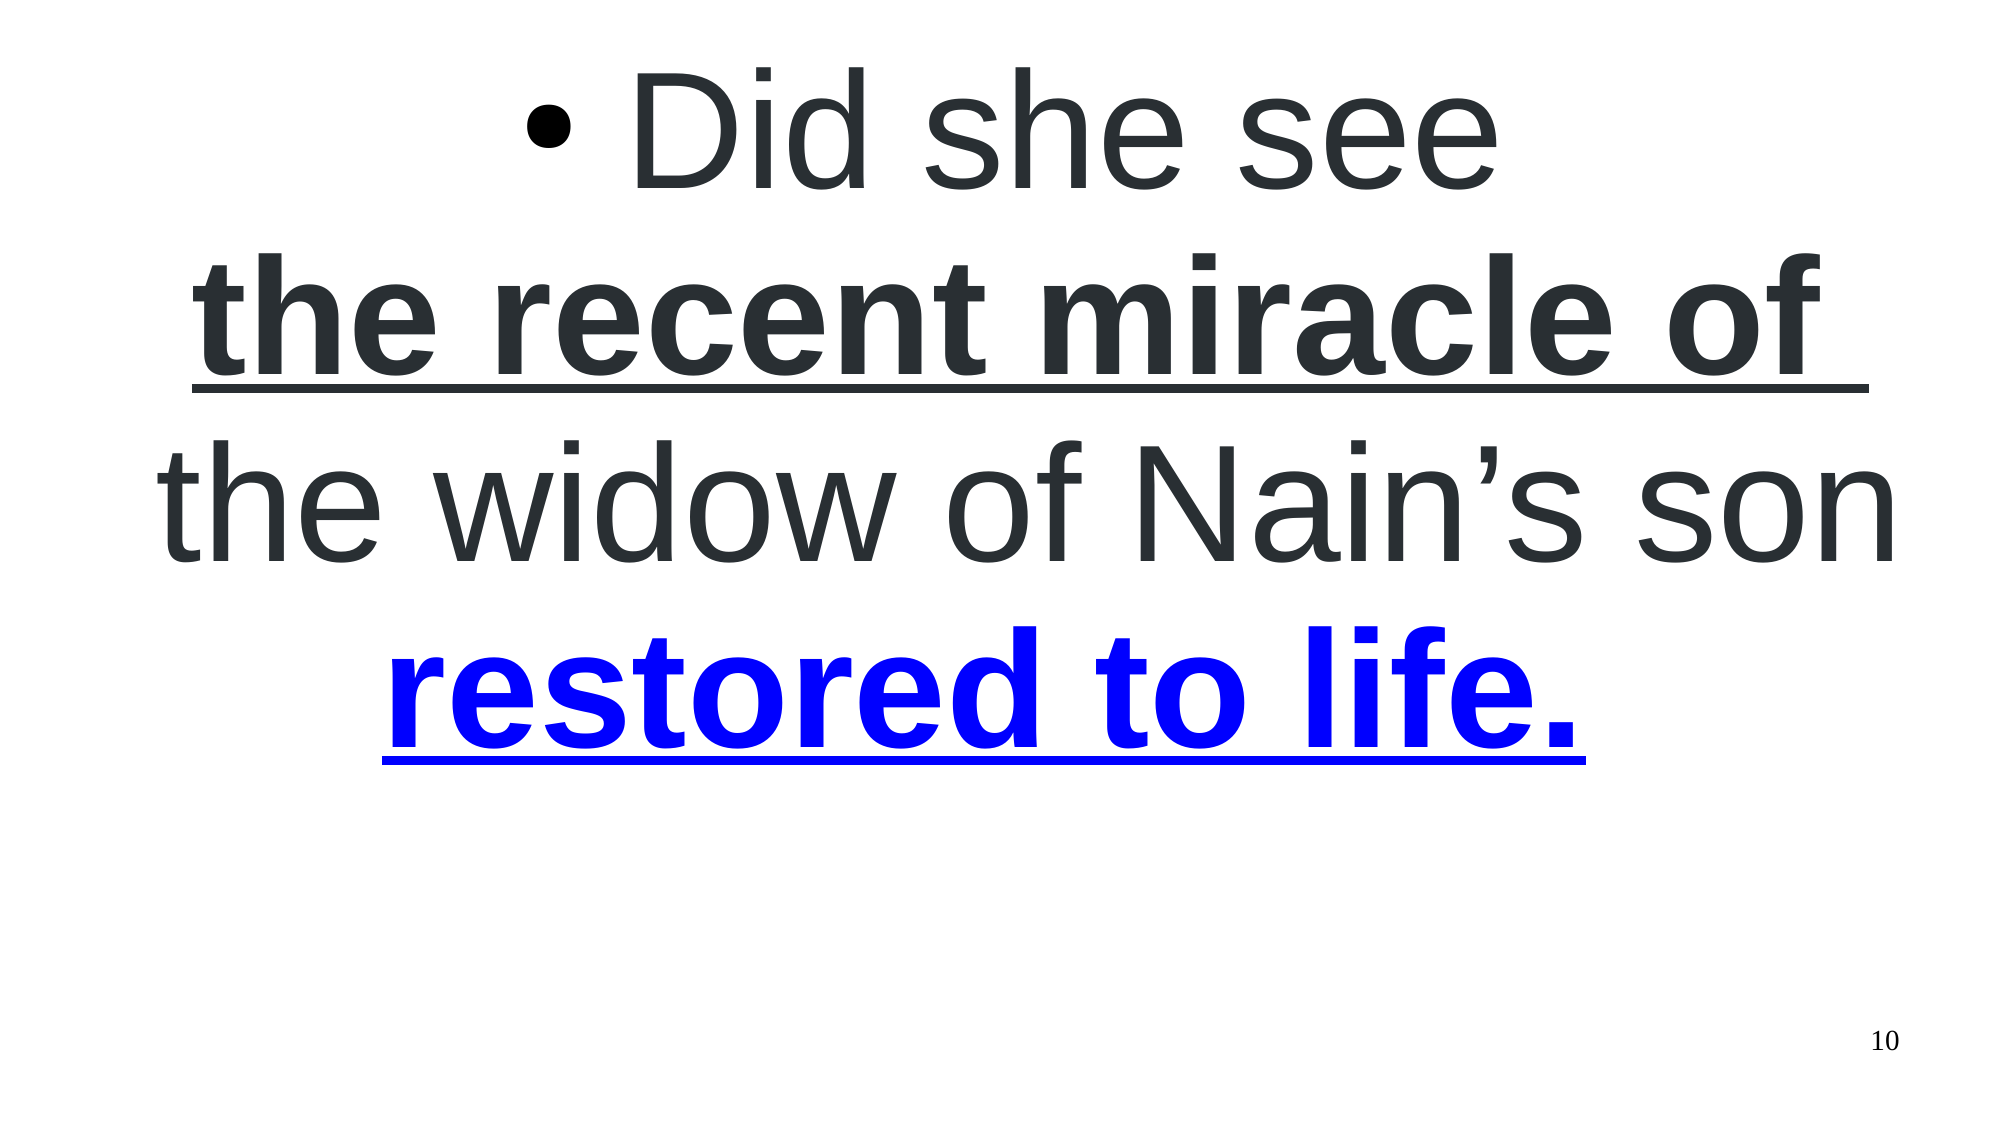

# Did she see the recent miracle of the widow of Nain’s son restored to life.
10